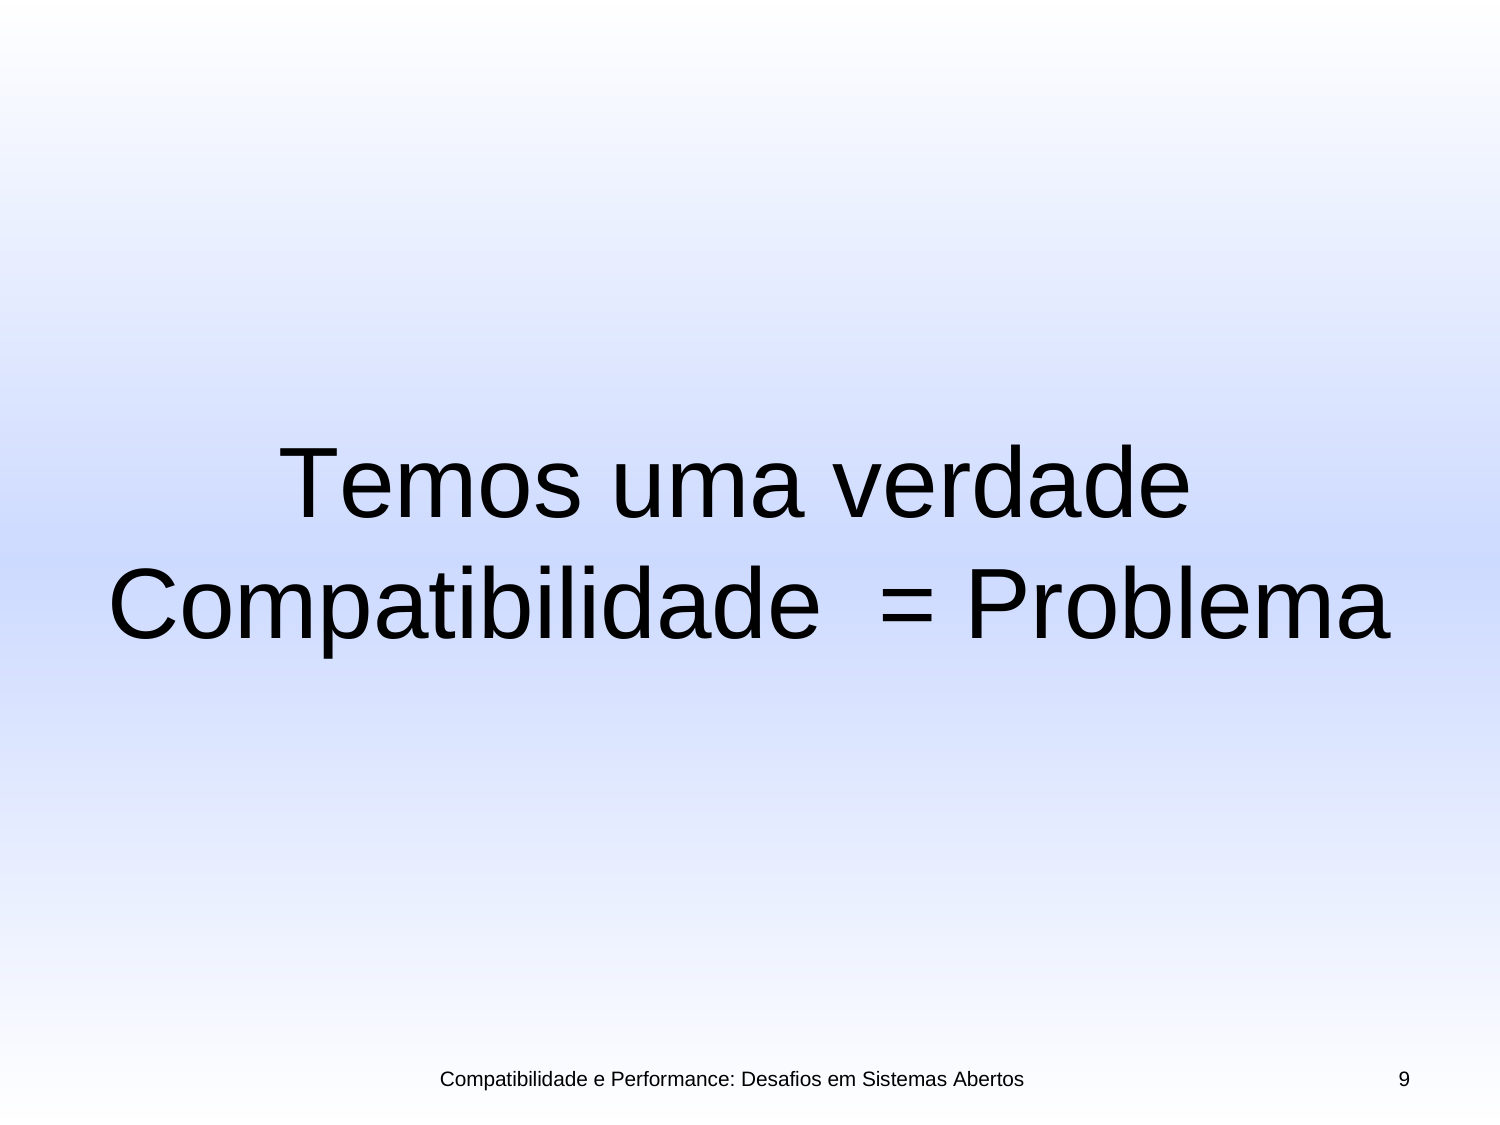

#
Temos uma verdade
Compatibilidade = Problema
Compatibilidade e Performance: Desafios em Sistemas Abertos
9